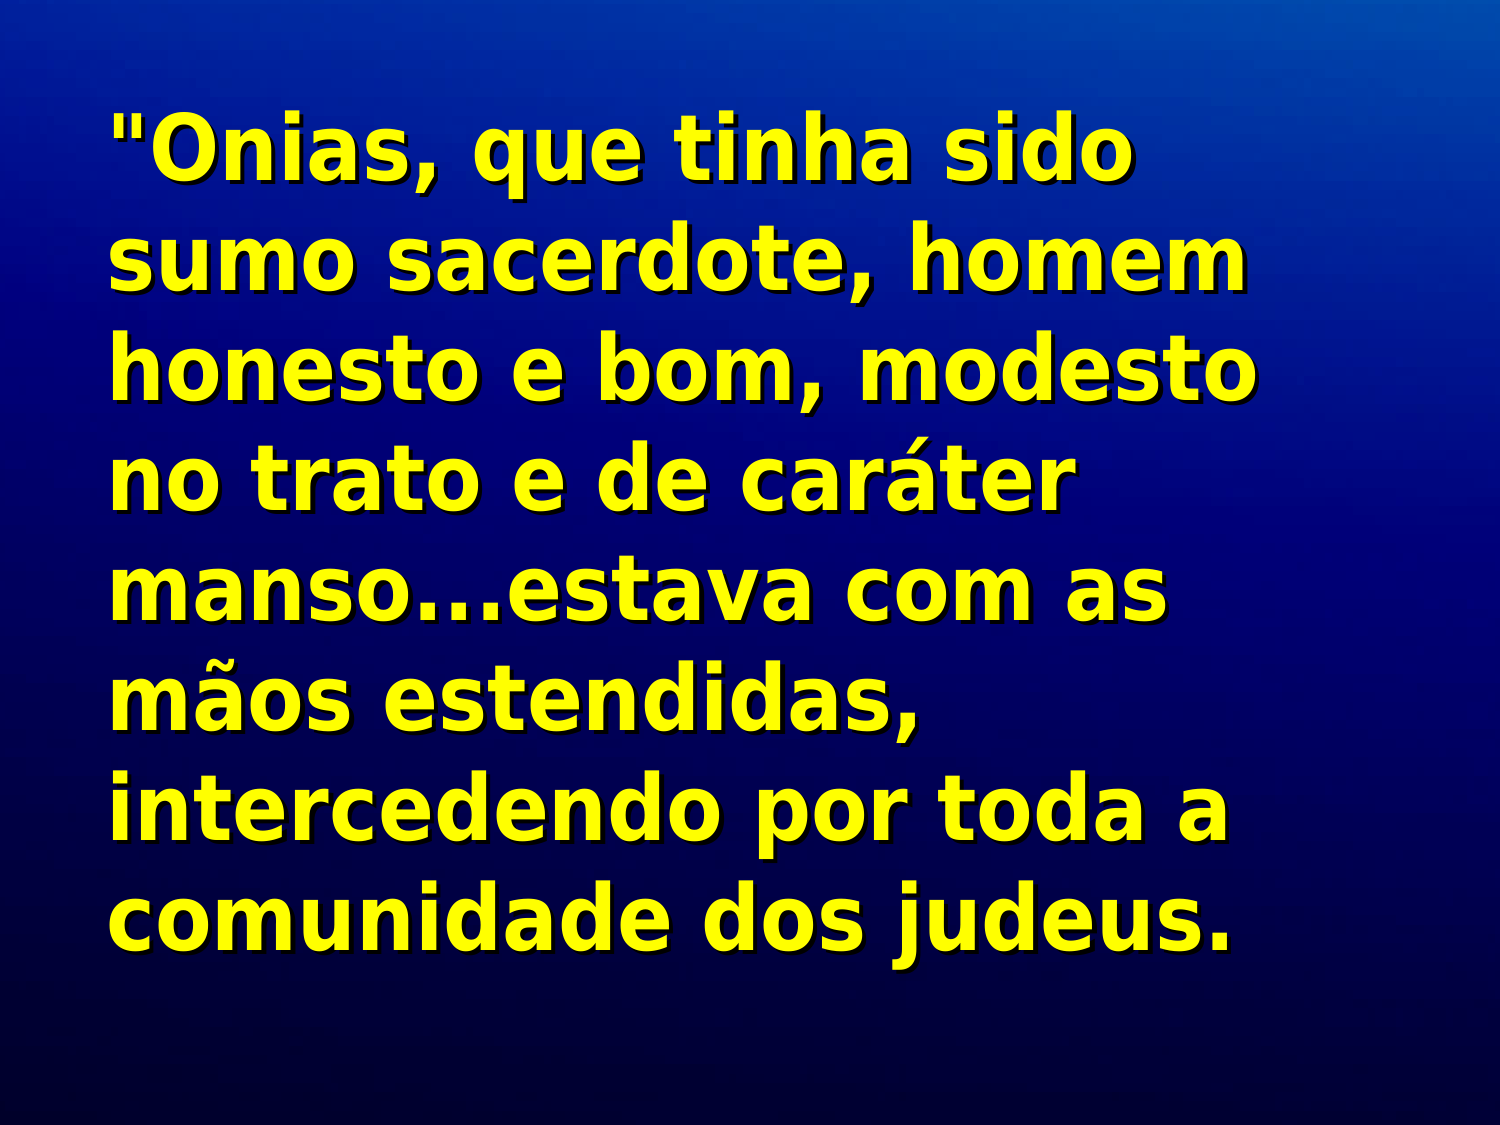

"Onias, que tinha sido sumo sacerdote, homem honesto e bom, modesto no trato e de caráter manso...estava com as mãos estendidas, intercedendo por toda a comunidade dos judeus.